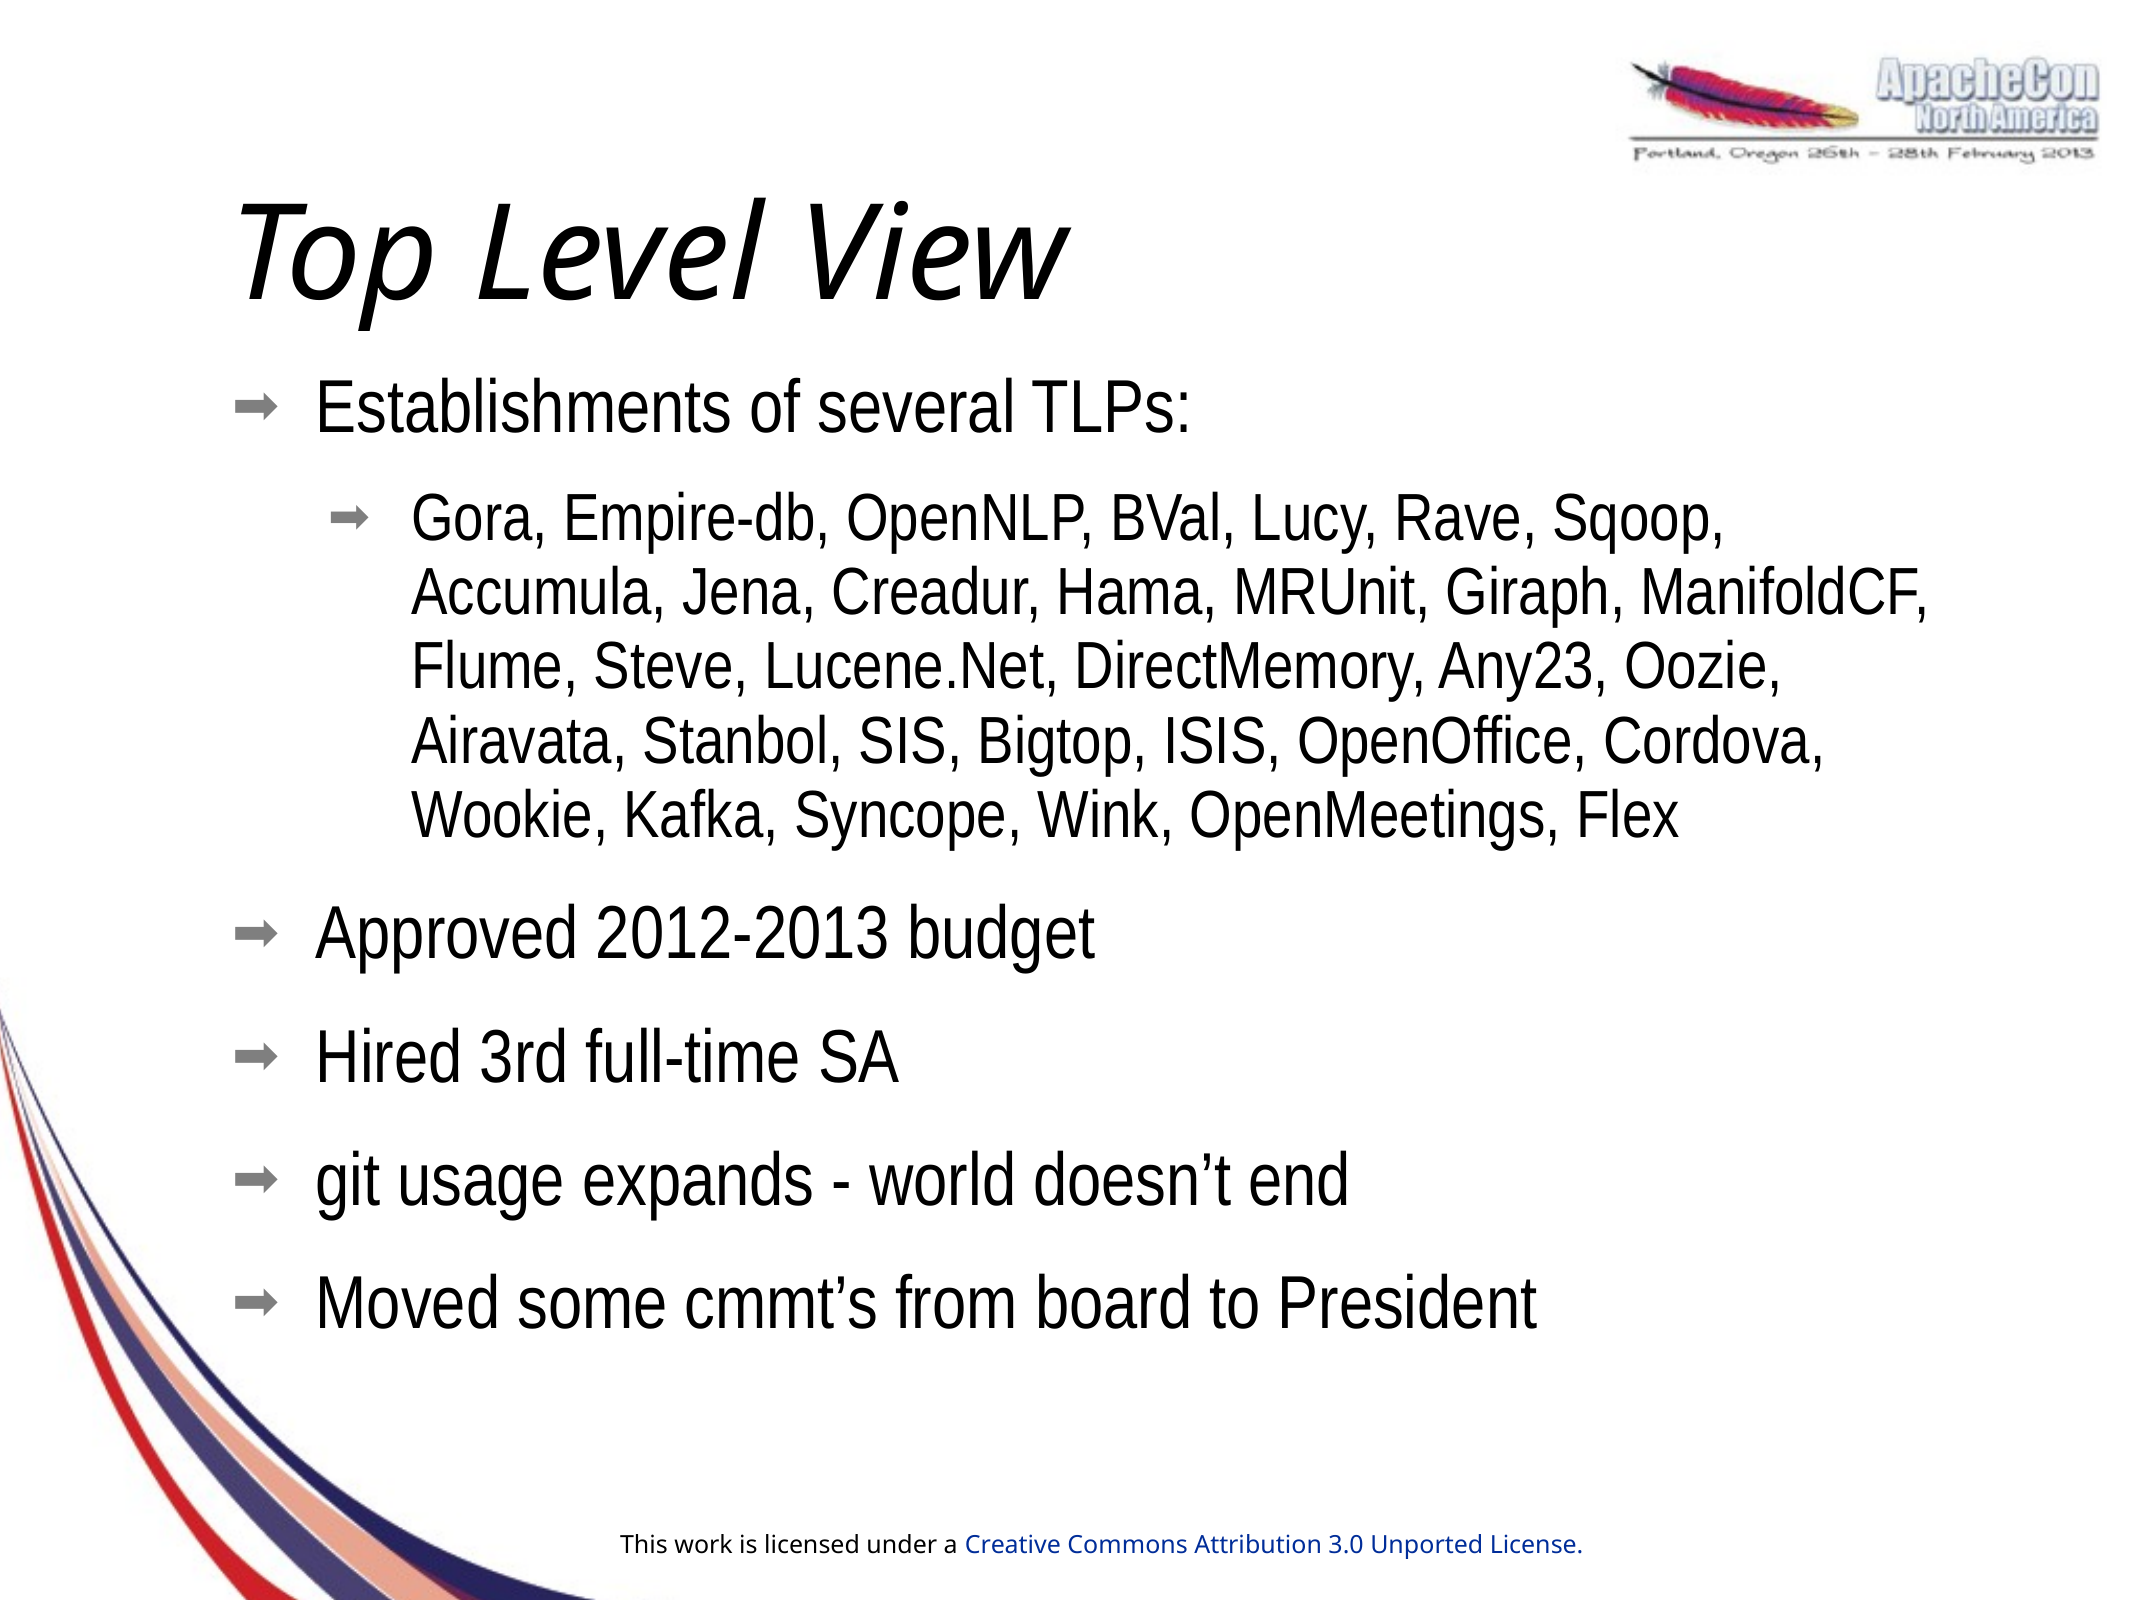

# Top Level View
Establishments of several TLPs:
Gora, Empire-db, OpenNLP, BVal, Lucy, Rave, Sqoop, Accumula, Jena, Creadur, Hama, MRUnit, Giraph, ManifoldCF, Flume, Steve, Lucene.Net, DirectMemory, Any23, Oozie, Airavata, Stanbol, SIS, Bigtop, ISIS, OpenOffice, Cordova, Wookie, Kafka, Syncope, Wink, OpenMeetings, Flex
Approved 2012-2013 budget
Hired 3rd full-time SA
git usage expands - world doesn’t end
Moved some cmmt’s from board to President
This work is licensed under a Creative Commons Attribution 3.0 Unported License.